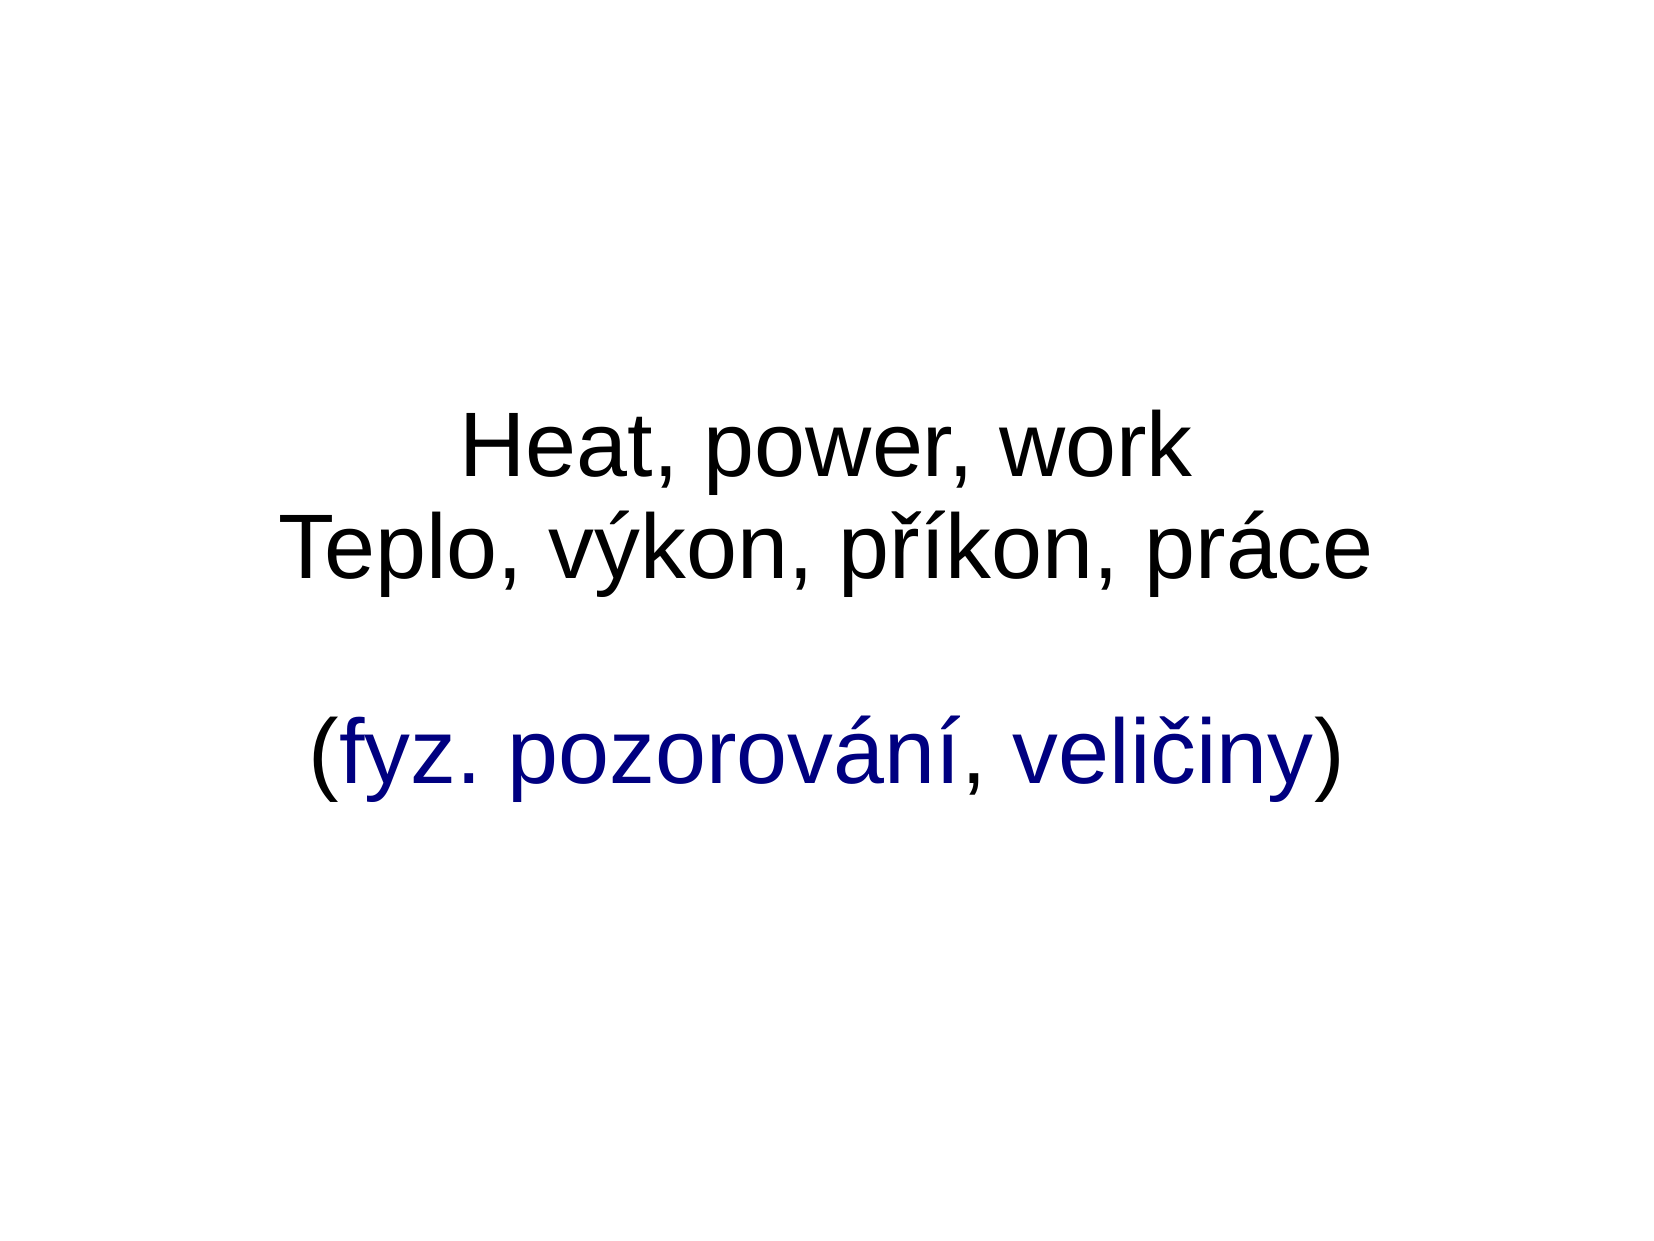

# Heat, power, work Teplo, výkon, příkon, práce (fyz. pozorování, veličiny)